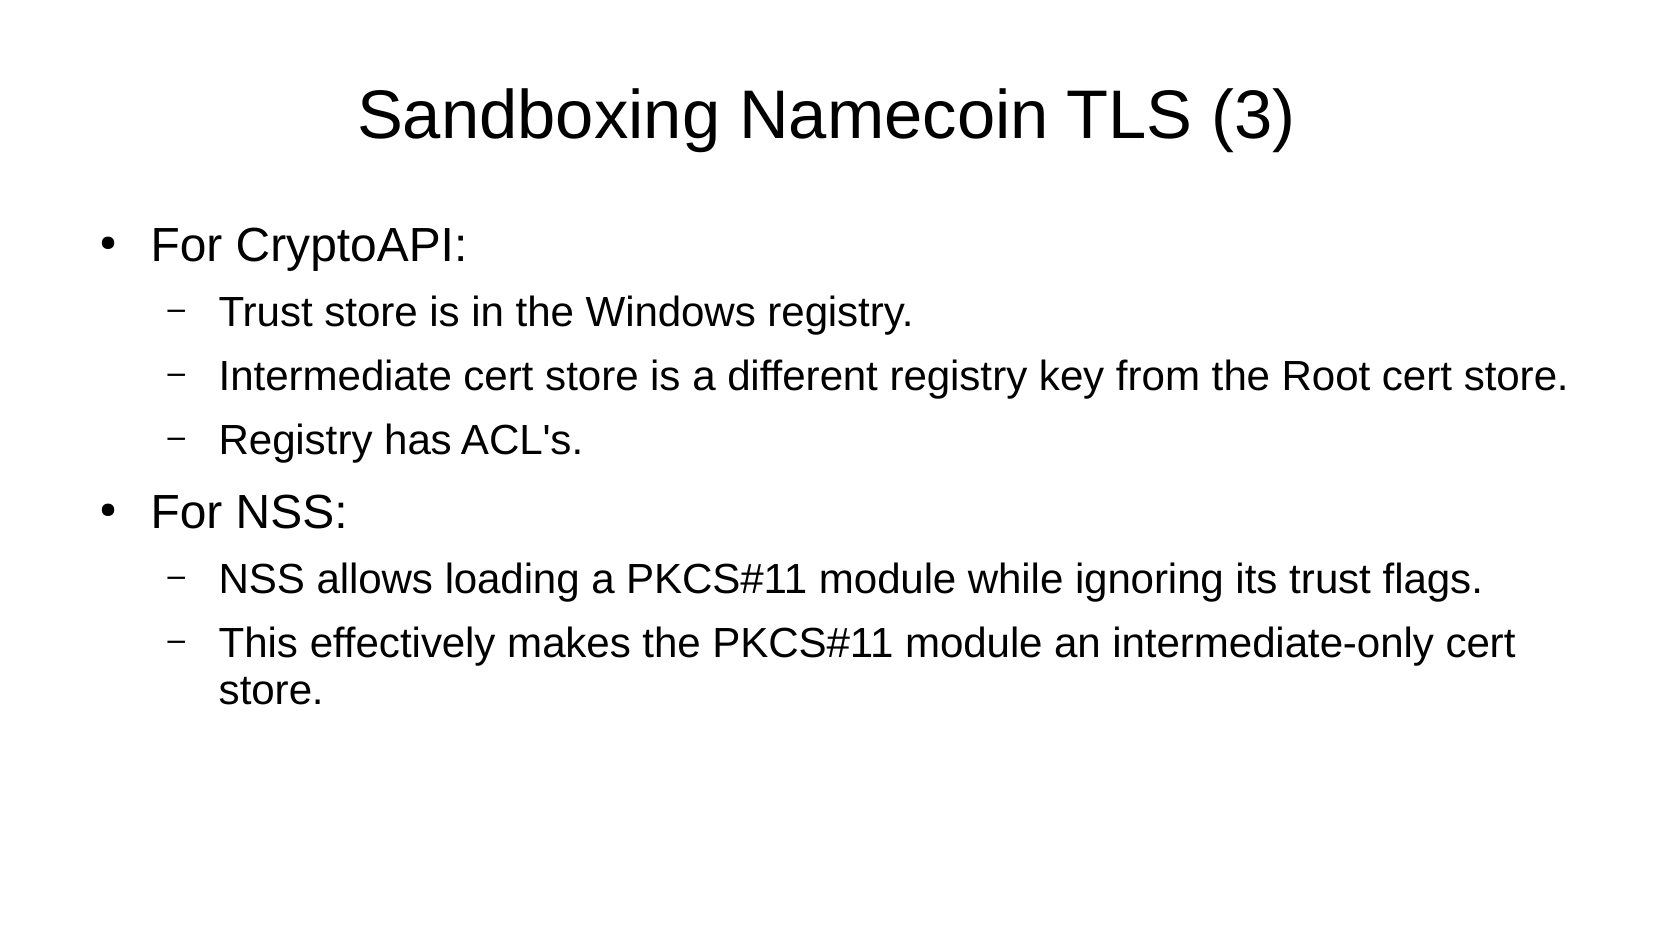

# Sandboxing Namecoin TLS (3)
For CryptoAPI:
Trust store is in the Windows registry.
Intermediate cert store is a different registry key from the Root cert store.
Registry has ACL's.
For NSS:
NSS allows loading a PKCS#11 module while ignoring its trust flags.
This effectively makes the PKCS#11 module an intermediate-only cert store.